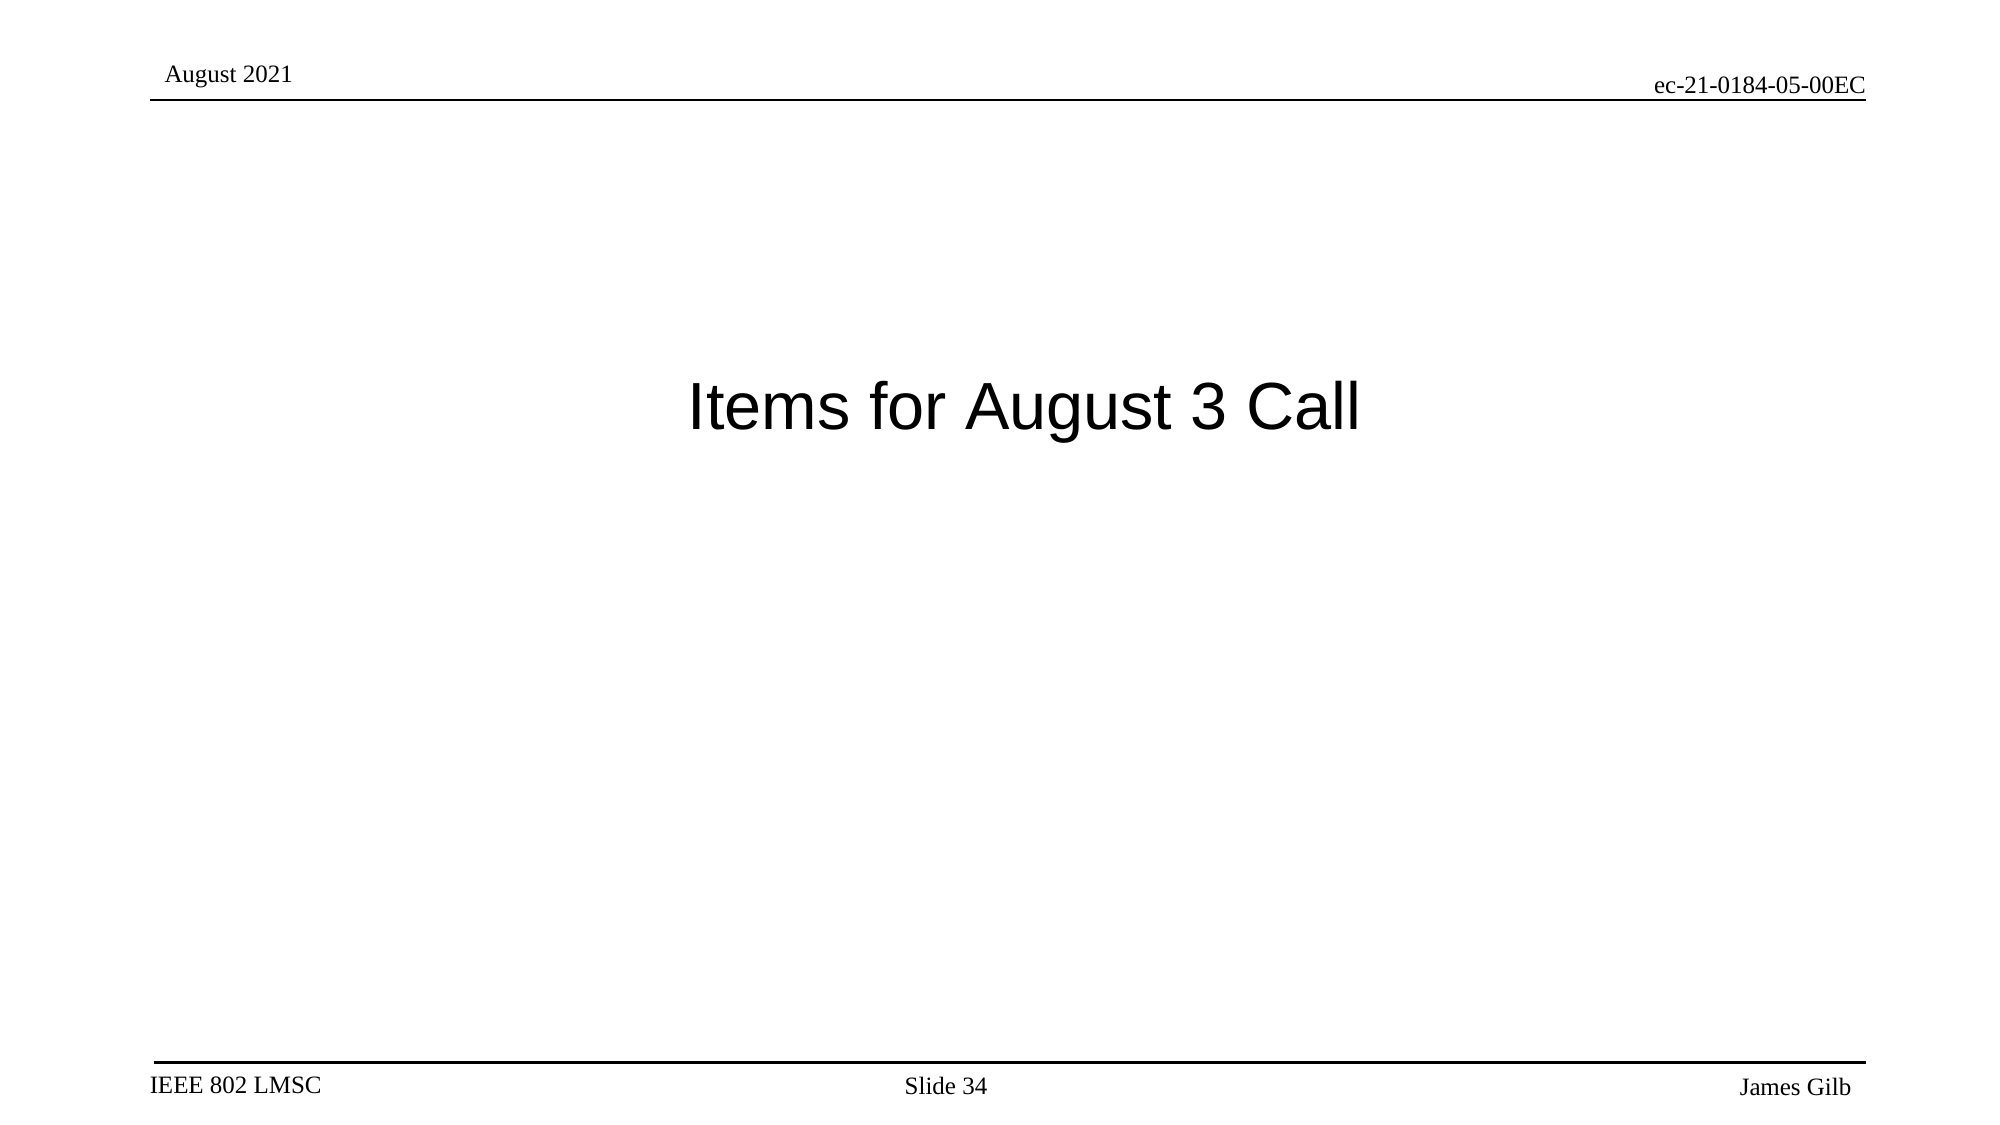

# Items for August 3 Call
34